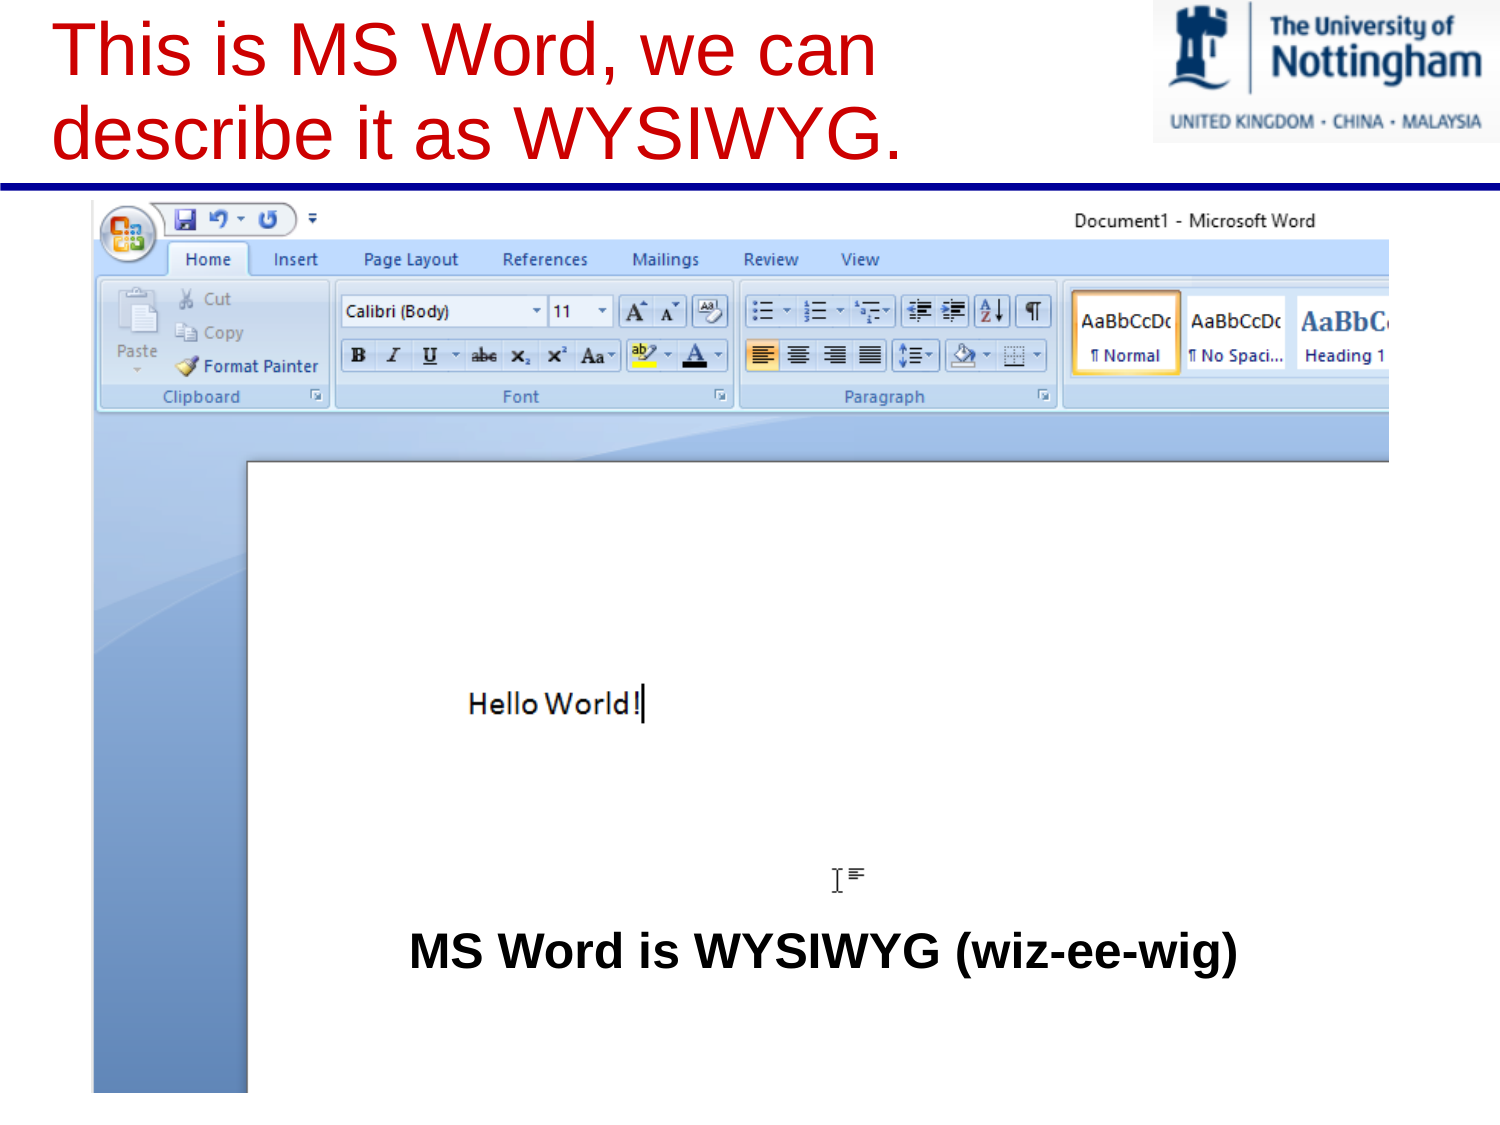

This is MS Word, we can describe it as WYSIWYG.
MS Word is WYSIWYG (wiz-ee-wig)